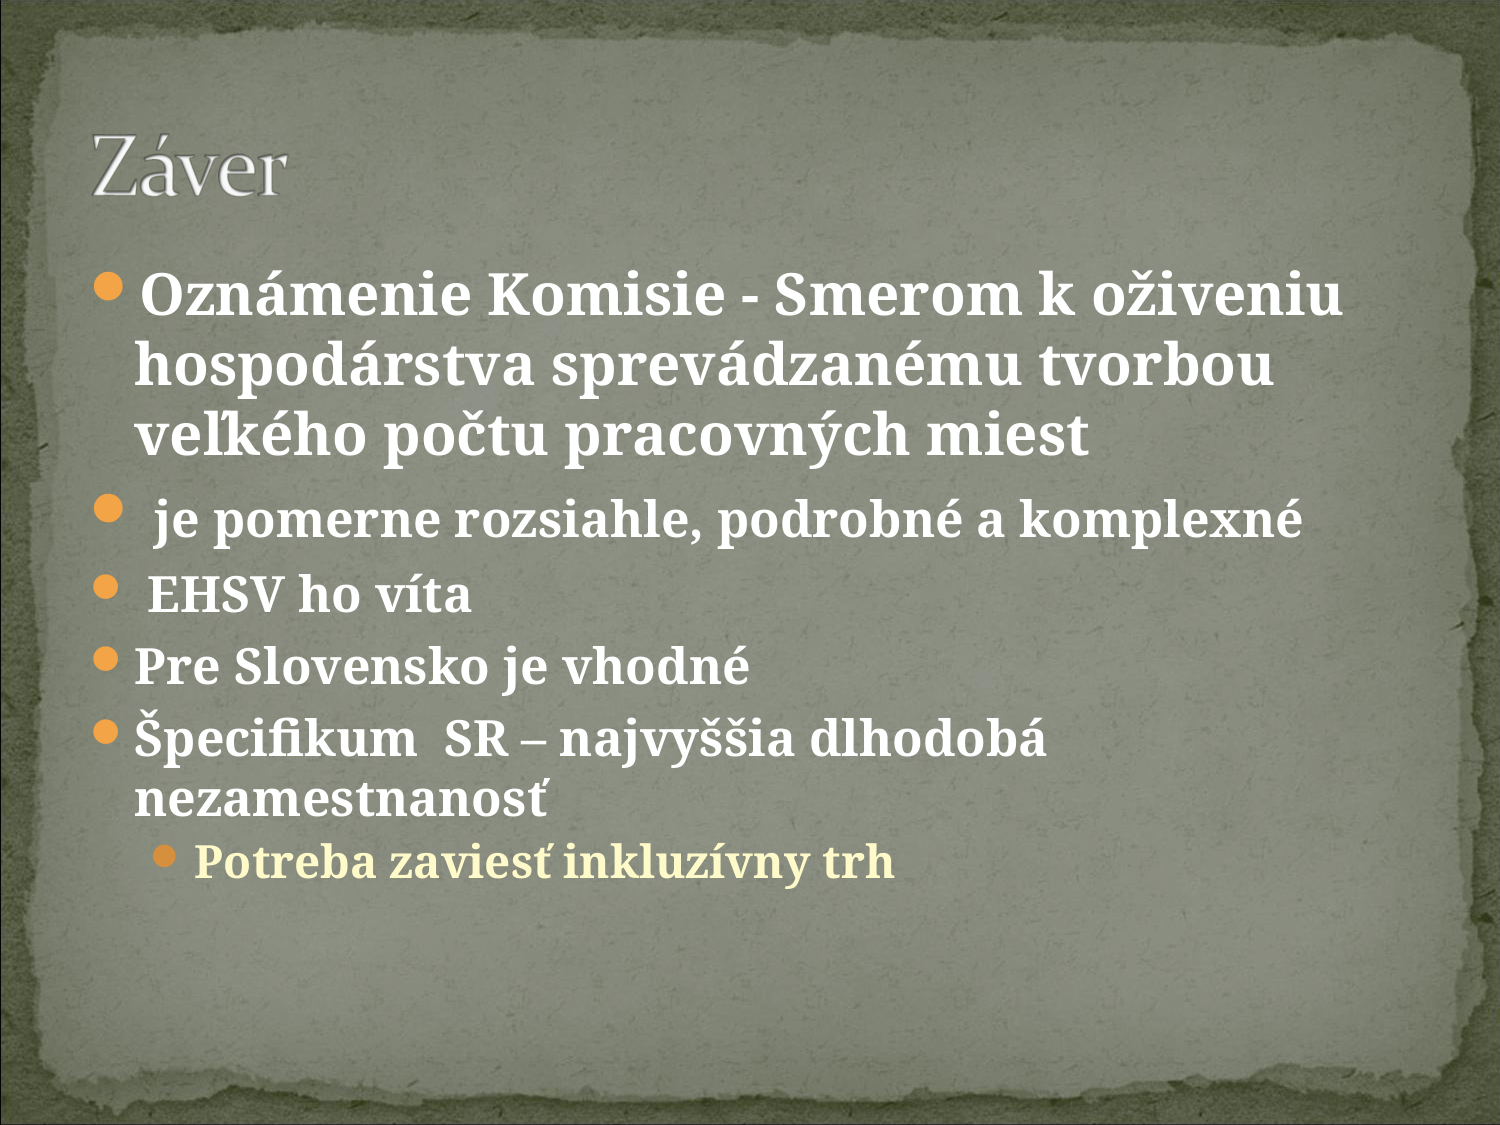

# Oznámenie Komisie - Smerom k oživeniu hospodárstva sprevádzanému tvorbou veľkého počtu pracovných miest
 je pomerne rozsiahle, podrobné a komplexné
 EHSV ho víta
Pre Slovensko je vhodné
Špecifikum SR – najvyššia dlhodobá nezamestnanosť
Potreba zaviesť inkluzívny trh